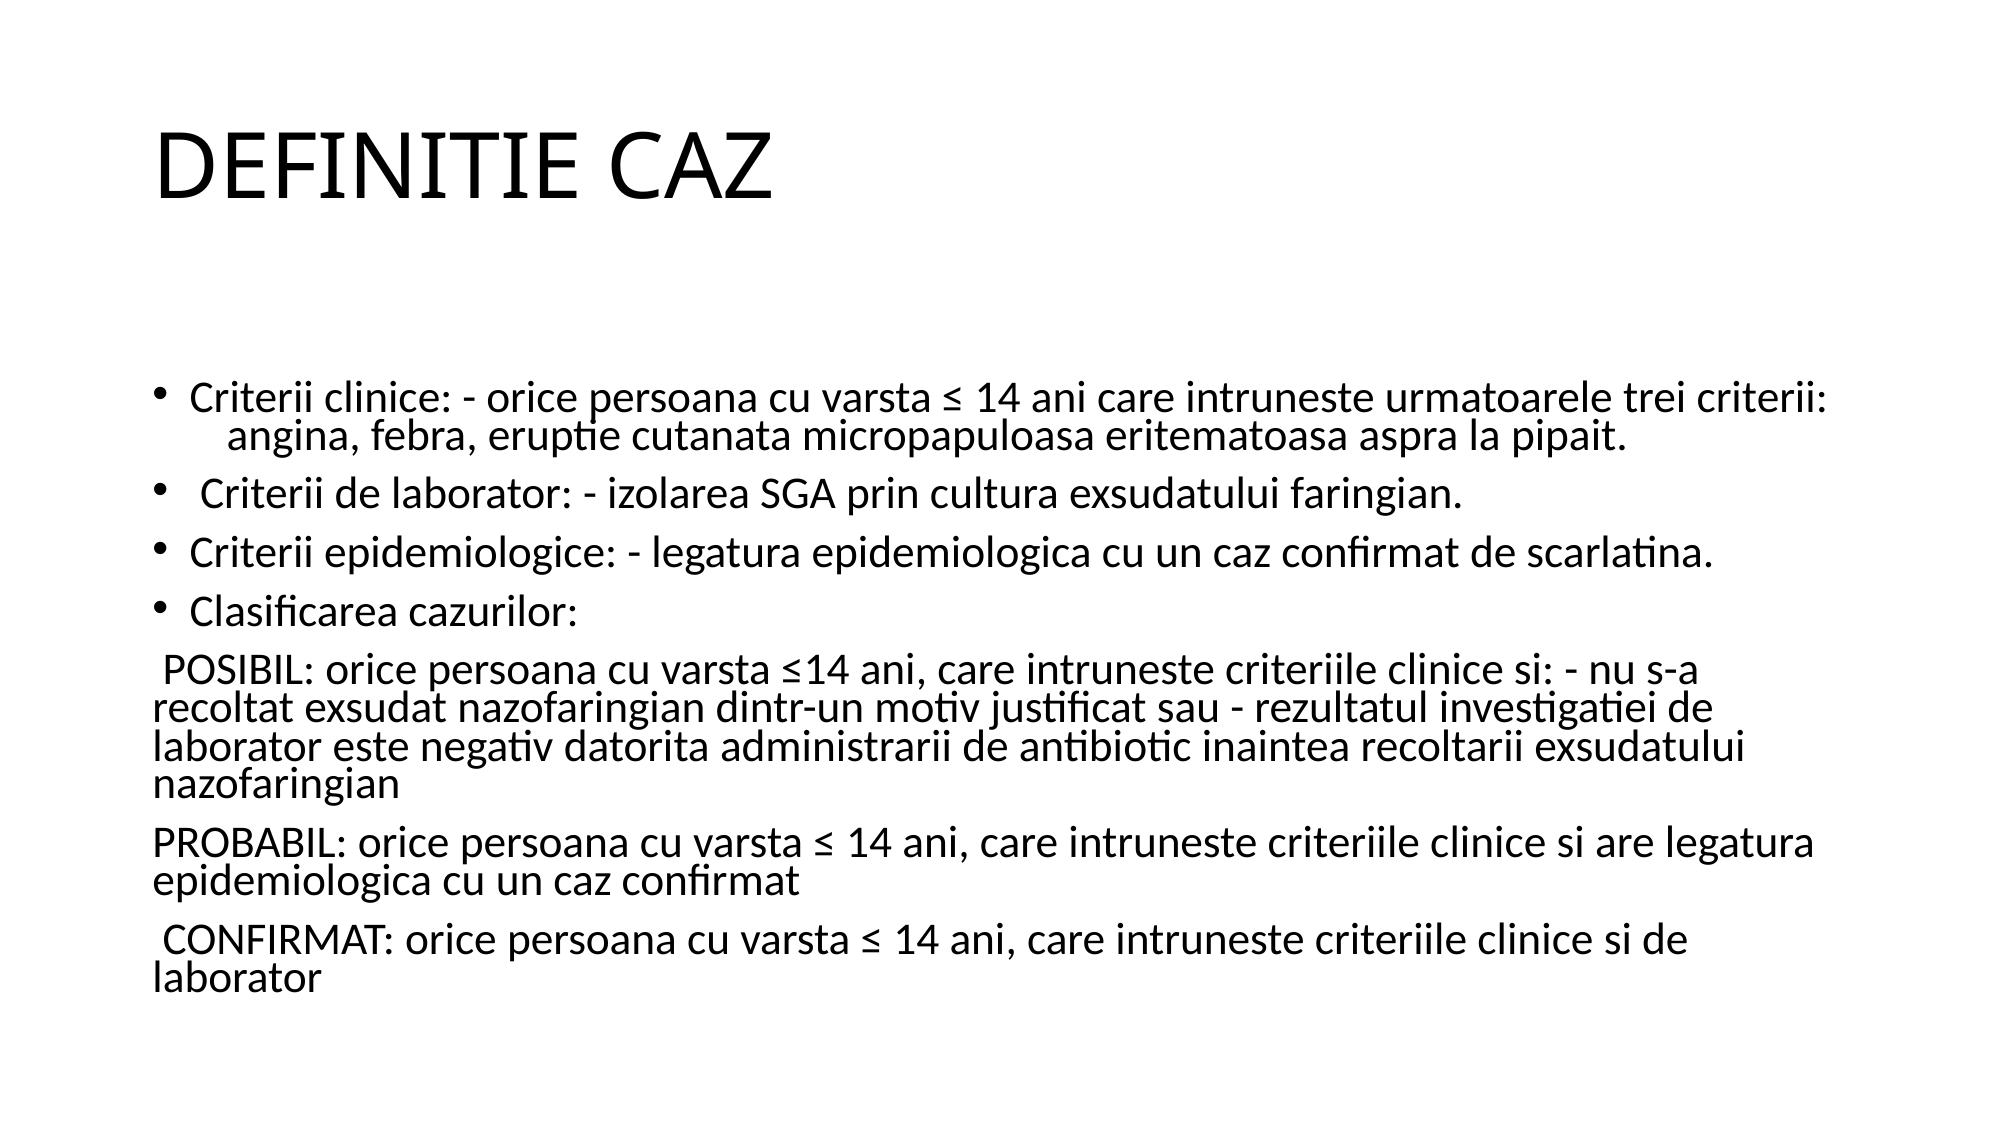

# DEFINITIE CAZ
Criterii clinice: - orice persoana cu varsta ≤ 14 ani care intruneste urmatoarele trei criterii: angina, febra, eruptie cutanata micropapuloasa eritematoasa aspra la pipait.
 Criterii de laborator: - izolarea SGA prin cultura exsudatului faringian.
Criterii epidemiologice: - legatura epidemiologica cu un caz confirmat de scarlatina.
Clasificarea cazurilor:
 POSIBIL: orice persoana cu varsta ≤14 ani, care intruneste criteriile clinice si: - nu s-a recoltat exsudat nazofaringian dintr-un motiv justificat sau - rezultatul investigatiei de laborator este negativ datorita administrarii de antibiotic inaintea recoltarii exsudatului nazofaringian
PROBABIL: orice persoana cu varsta ≤ 14 ani, care intruneste criteriile clinice si are legatura epidemiologica cu un caz confirmat
 CONFIRMAT: orice persoana cu varsta ≤ 14 ani, care intruneste criteriile clinice si de laborator